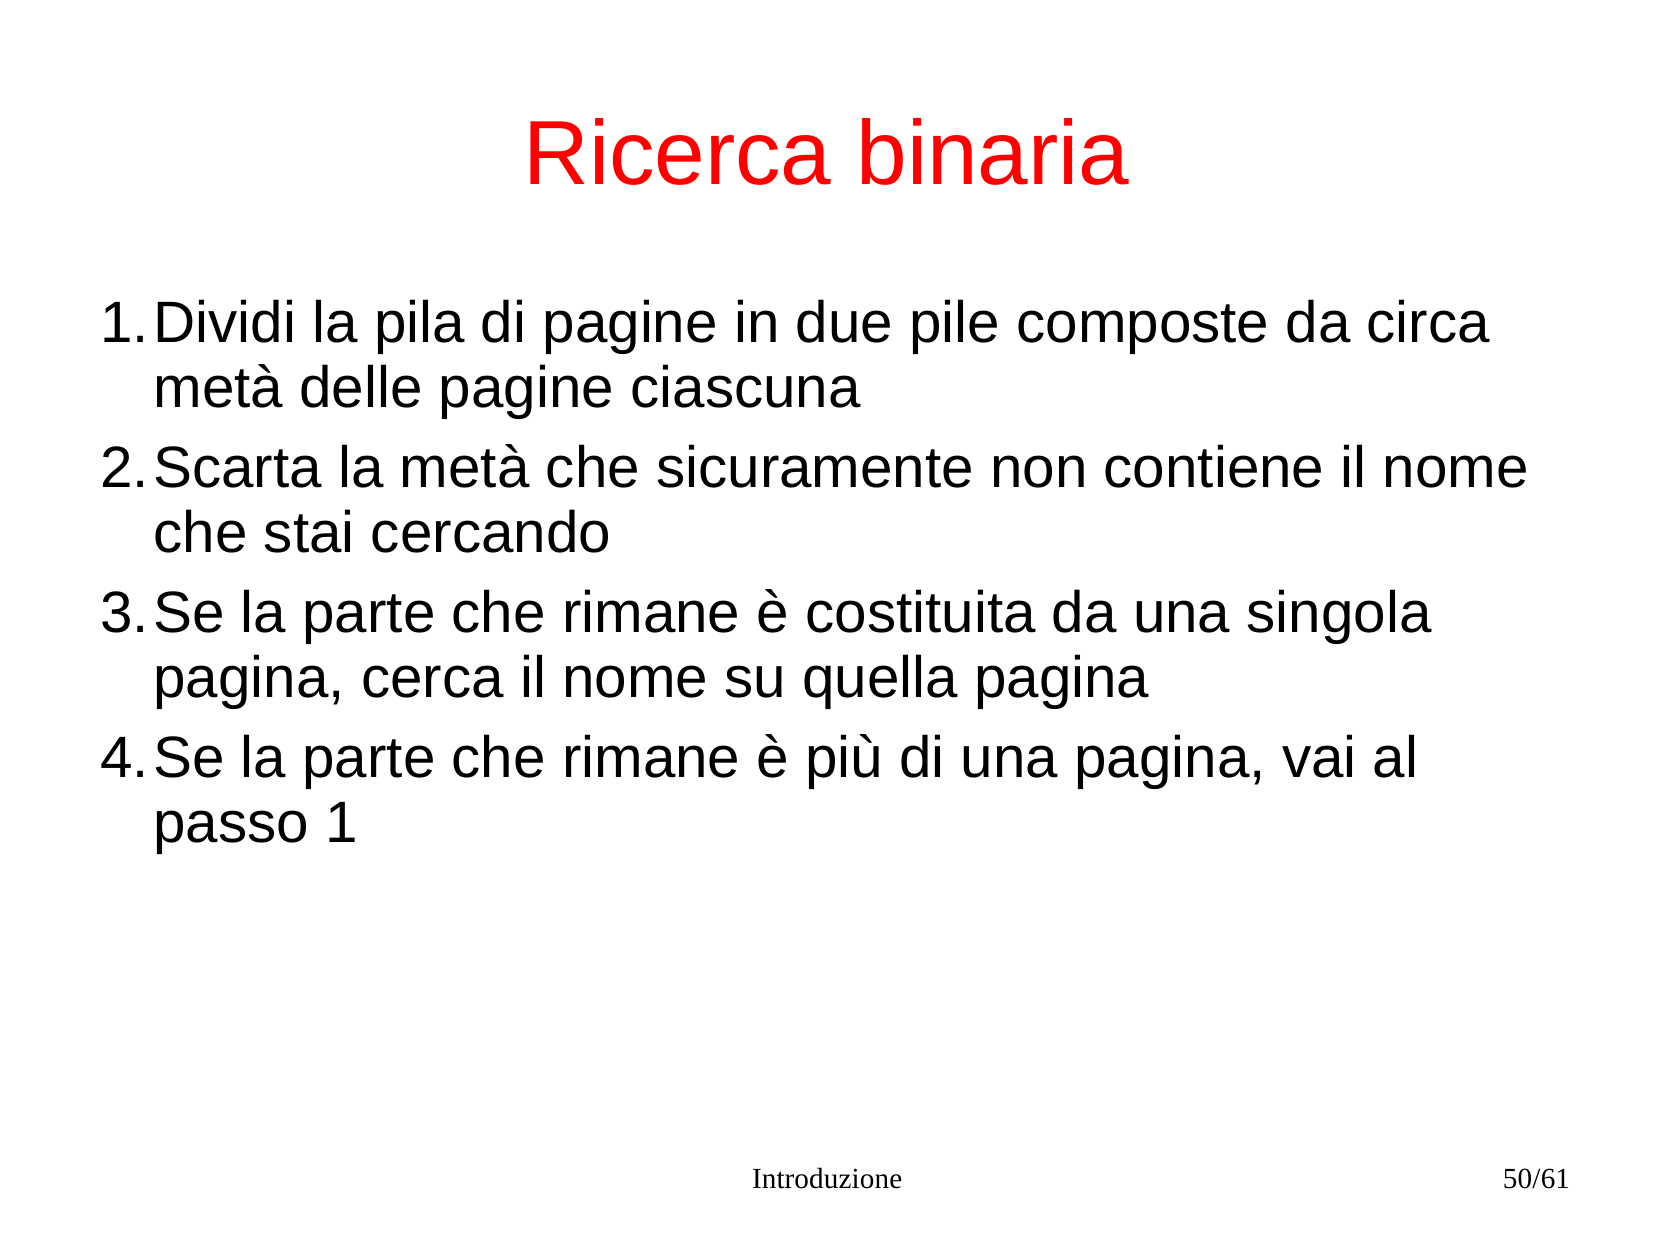

# Ricerca binaria
Dividi la pila di pagine in due pile composte da circa metà delle pagine ciascuna
Scarta la metà che sicuramente non contiene il nome che stai cercando
Se la parte che rimane è costituita da una singola pagina, cerca il nome su quella pagina
Se la parte che rimane è più di una pagina, vai al passo 1
Introduzione
50